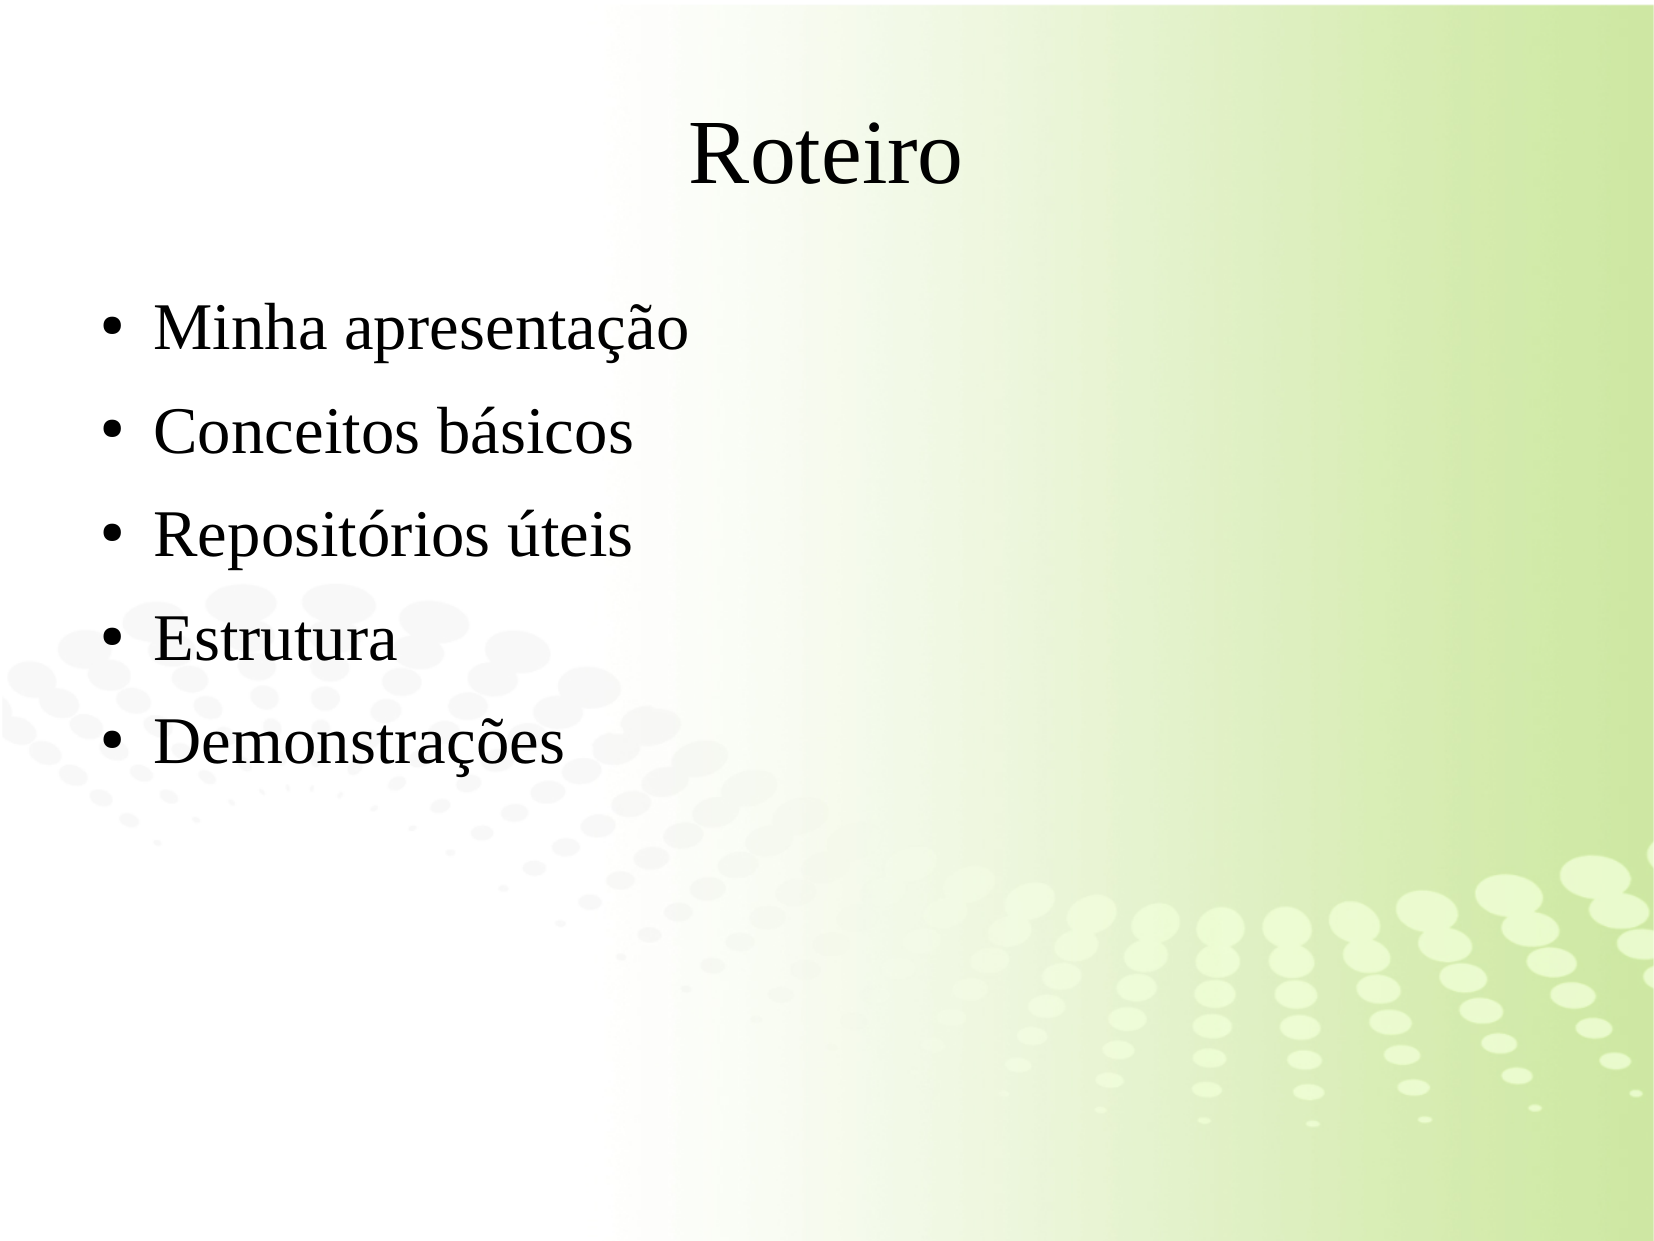

# Roteiro
Minha apresentação
Conceitos básicos
Repositórios úteis
Estrutura
Demonstrações